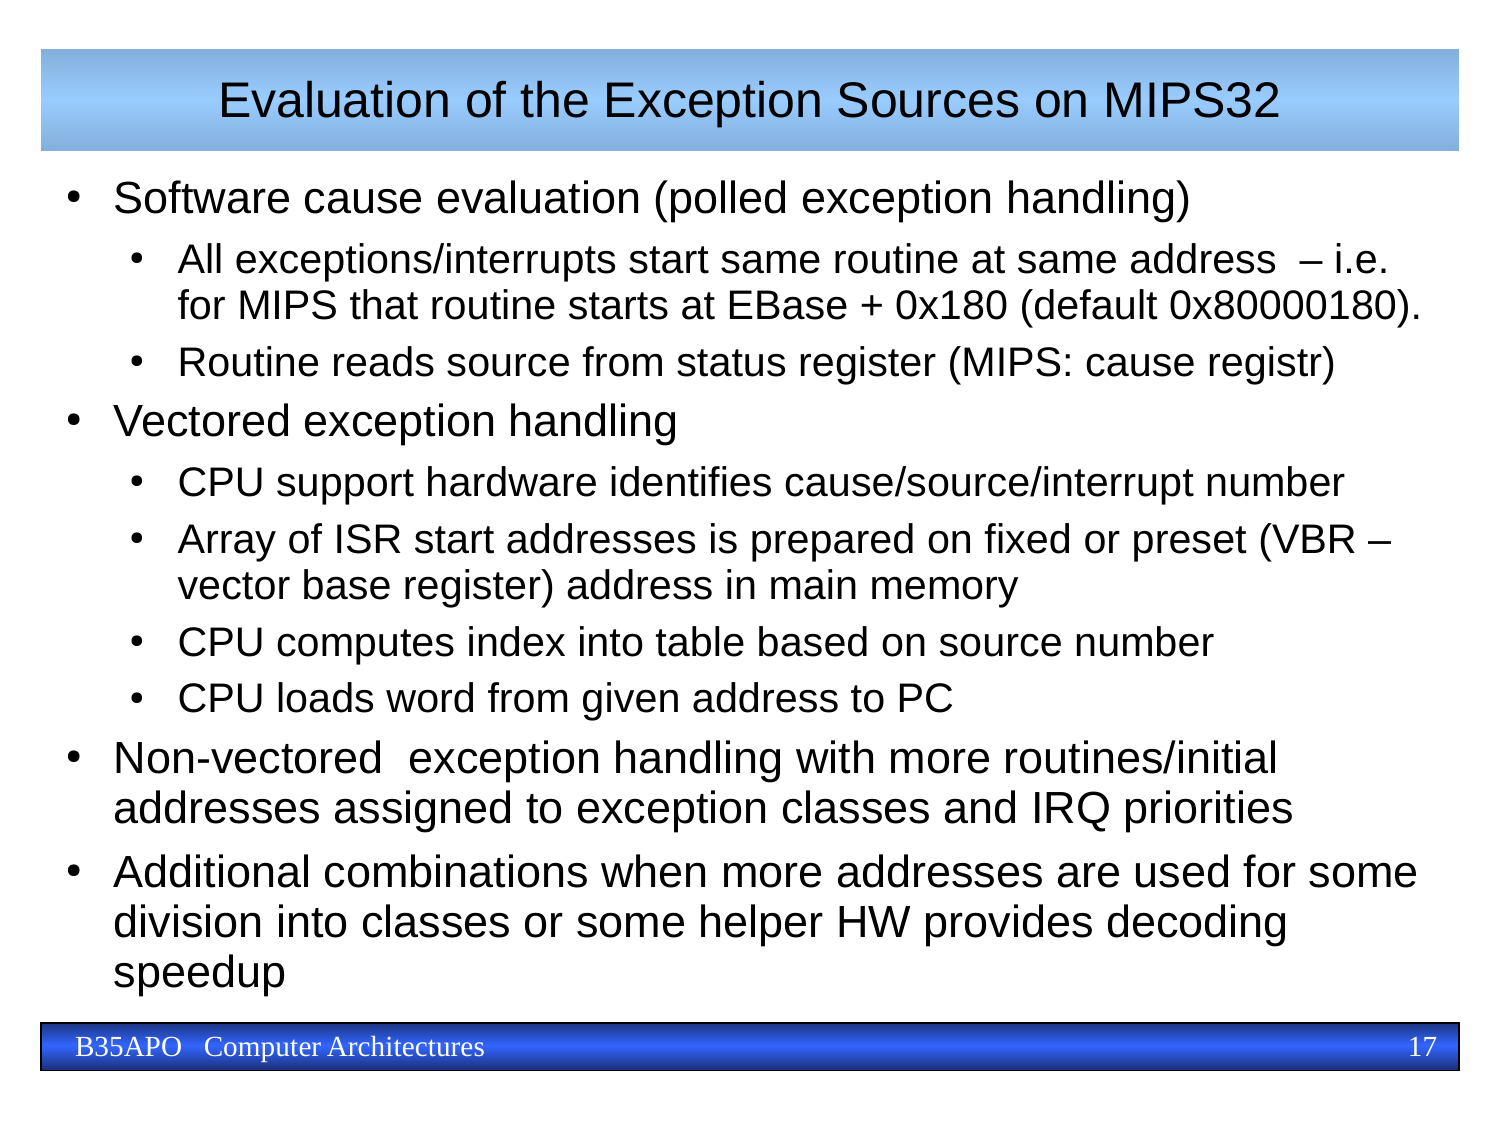

# Evaluation of the Exception Sources on MIPS32
Software cause evaluation (polled exception handling)
All exceptions/interrupts start same routine at same address – i.e. for MIPS that routine starts at EBase + 0x180 (default 0x80000180).
Routine reads source from status register (MIPS: cause registr)
Vectored exception handling
CPU support hardware identifies cause/source/interrupt number
Array of ISR start addresses is prepared on fixed or preset (VBR – vector base register) address in main memory
CPU computes index into table based on source number
CPU loads word from given address to PC
Non-vectored exception handling with more routines/initial addresses assigned to exception classes and IRQ priorities
Additional combinations when more addresses are used for some division into classes or some helper HW provides decoding speedup
B35APO Computer Architectures
17